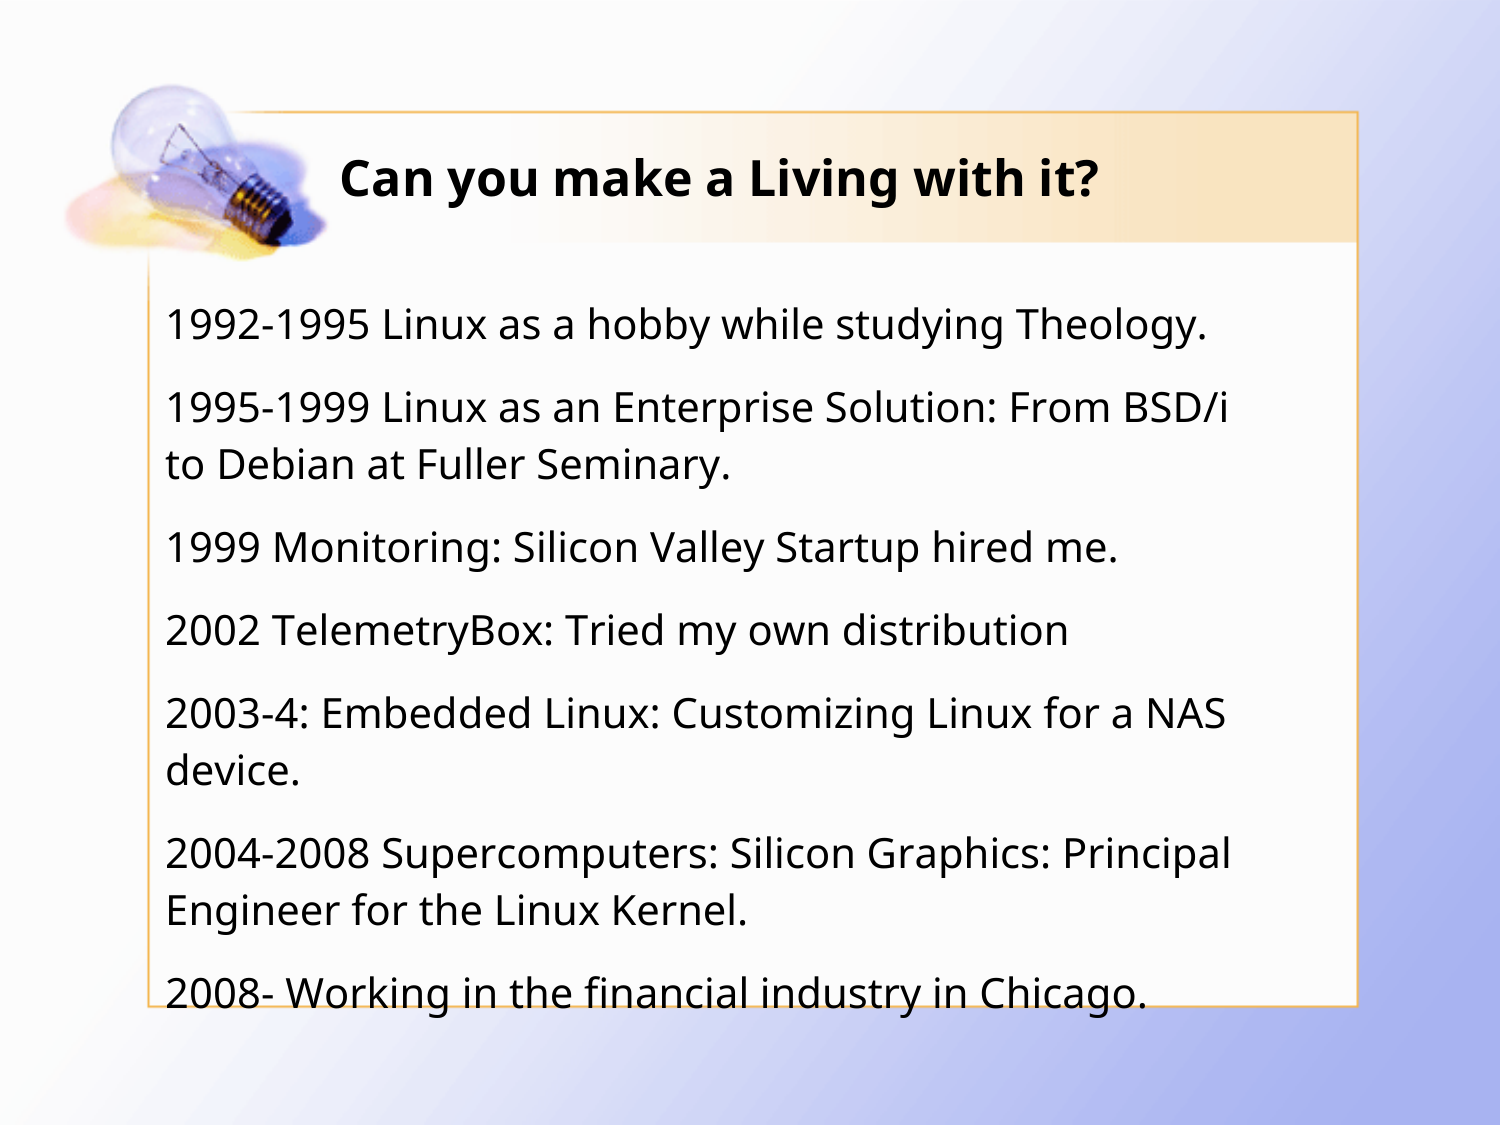

# Can you make a Living with it?
1992-1995 Linux as a hobby while studying Theology.
1995-1999 Linux as an Enterprise Solution: From BSD/i to Debian at Fuller Seminary.
1999 Monitoring: Silicon Valley Startup hired me.
2002 TelemetryBox: Tried my own distribution
2003-4: Embedded Linux: Customizing Linux for a NAS device.
2004-2008 Supercomputers: Silicon Graphics: Principal Engineer for the Linux Kernel.
2008- Working in the financial industry in Chicago.